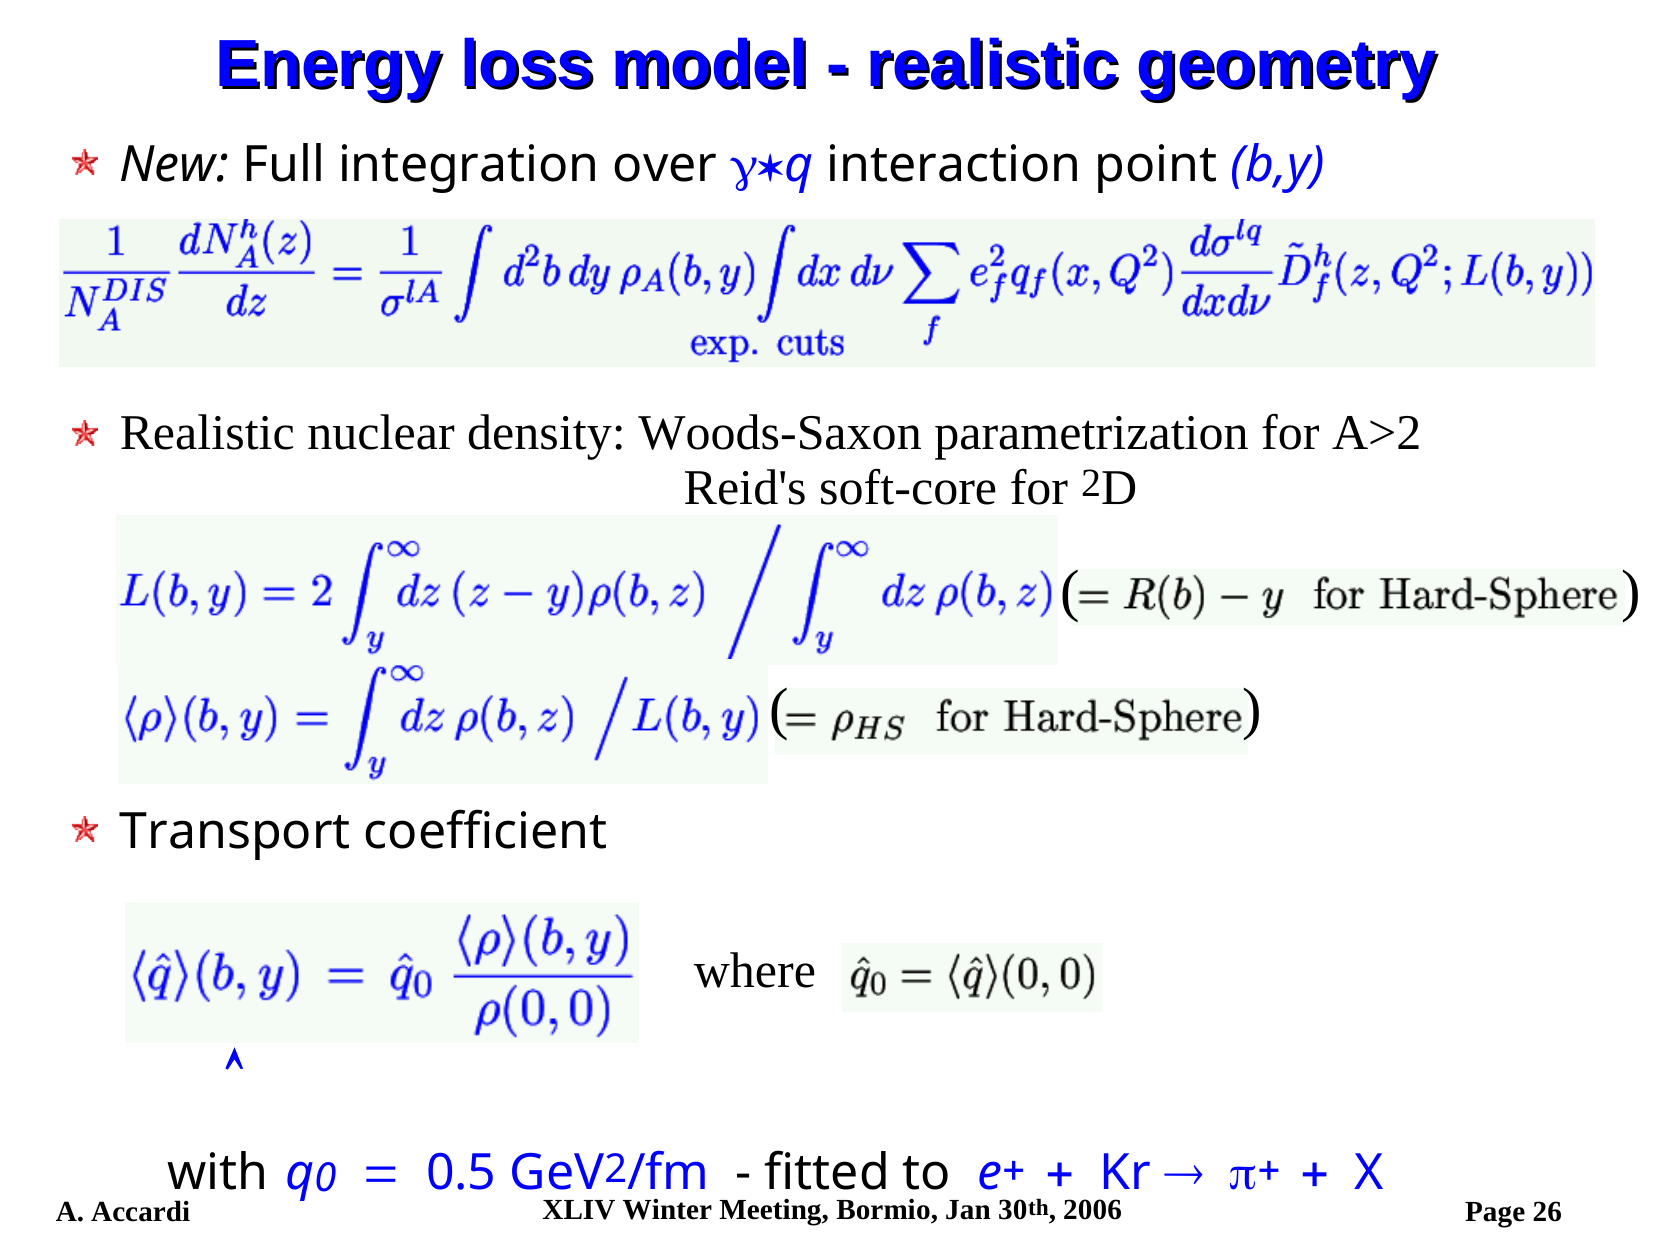

Energy loss model - realistic geometry
New: Full integration over g*q interaction point (b,y)
Realistic nuclear density: Woods-Saxon parametrization for A>2
							Reid's soft-core for 2D
(
)
(
)
Transport coefficient
with q0 = 0.5 GeV2/fm - fitted to e+ + Kr  p+ + X
where

A. Accardi
XLIV Winter Meeting, Bormio, Jan 30th, 2006
Page